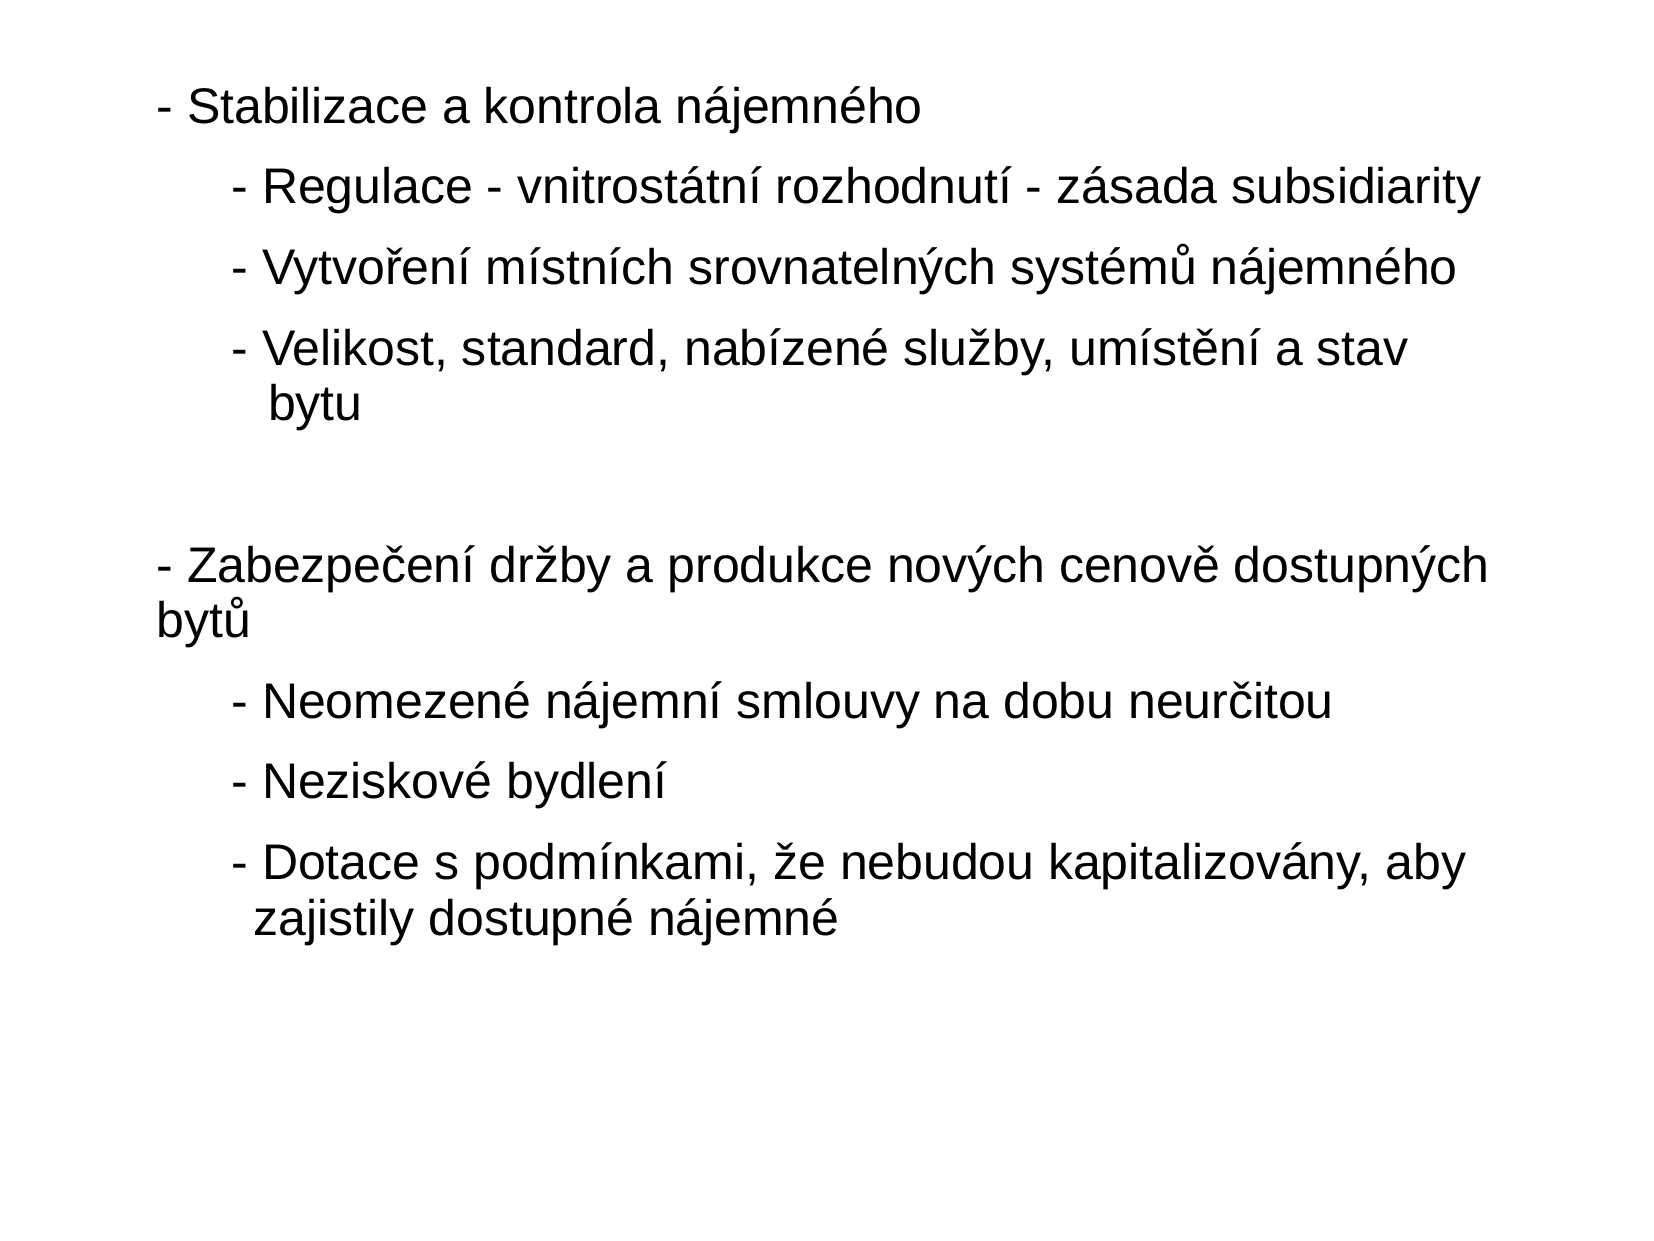

- Stabilizace a kontrola nájemného
	- Regulace - vnitrostátní rozhodnutí - zásada subsidiarity
	- Vytvoření místních srovnatelných systémů nájemného
	- Velikost, standard, nabízené služby, umístění a stav bytu
- Zabezpečení držby a produkce nových cenově dostupných bytů
	- Neomezené nájemní smlouvy na dobu neurčitou
	- Neziskové bydlení
	- Dotace s podmínkami, že nebudou kapitalizovány, aby zajistily dostupné nájemné